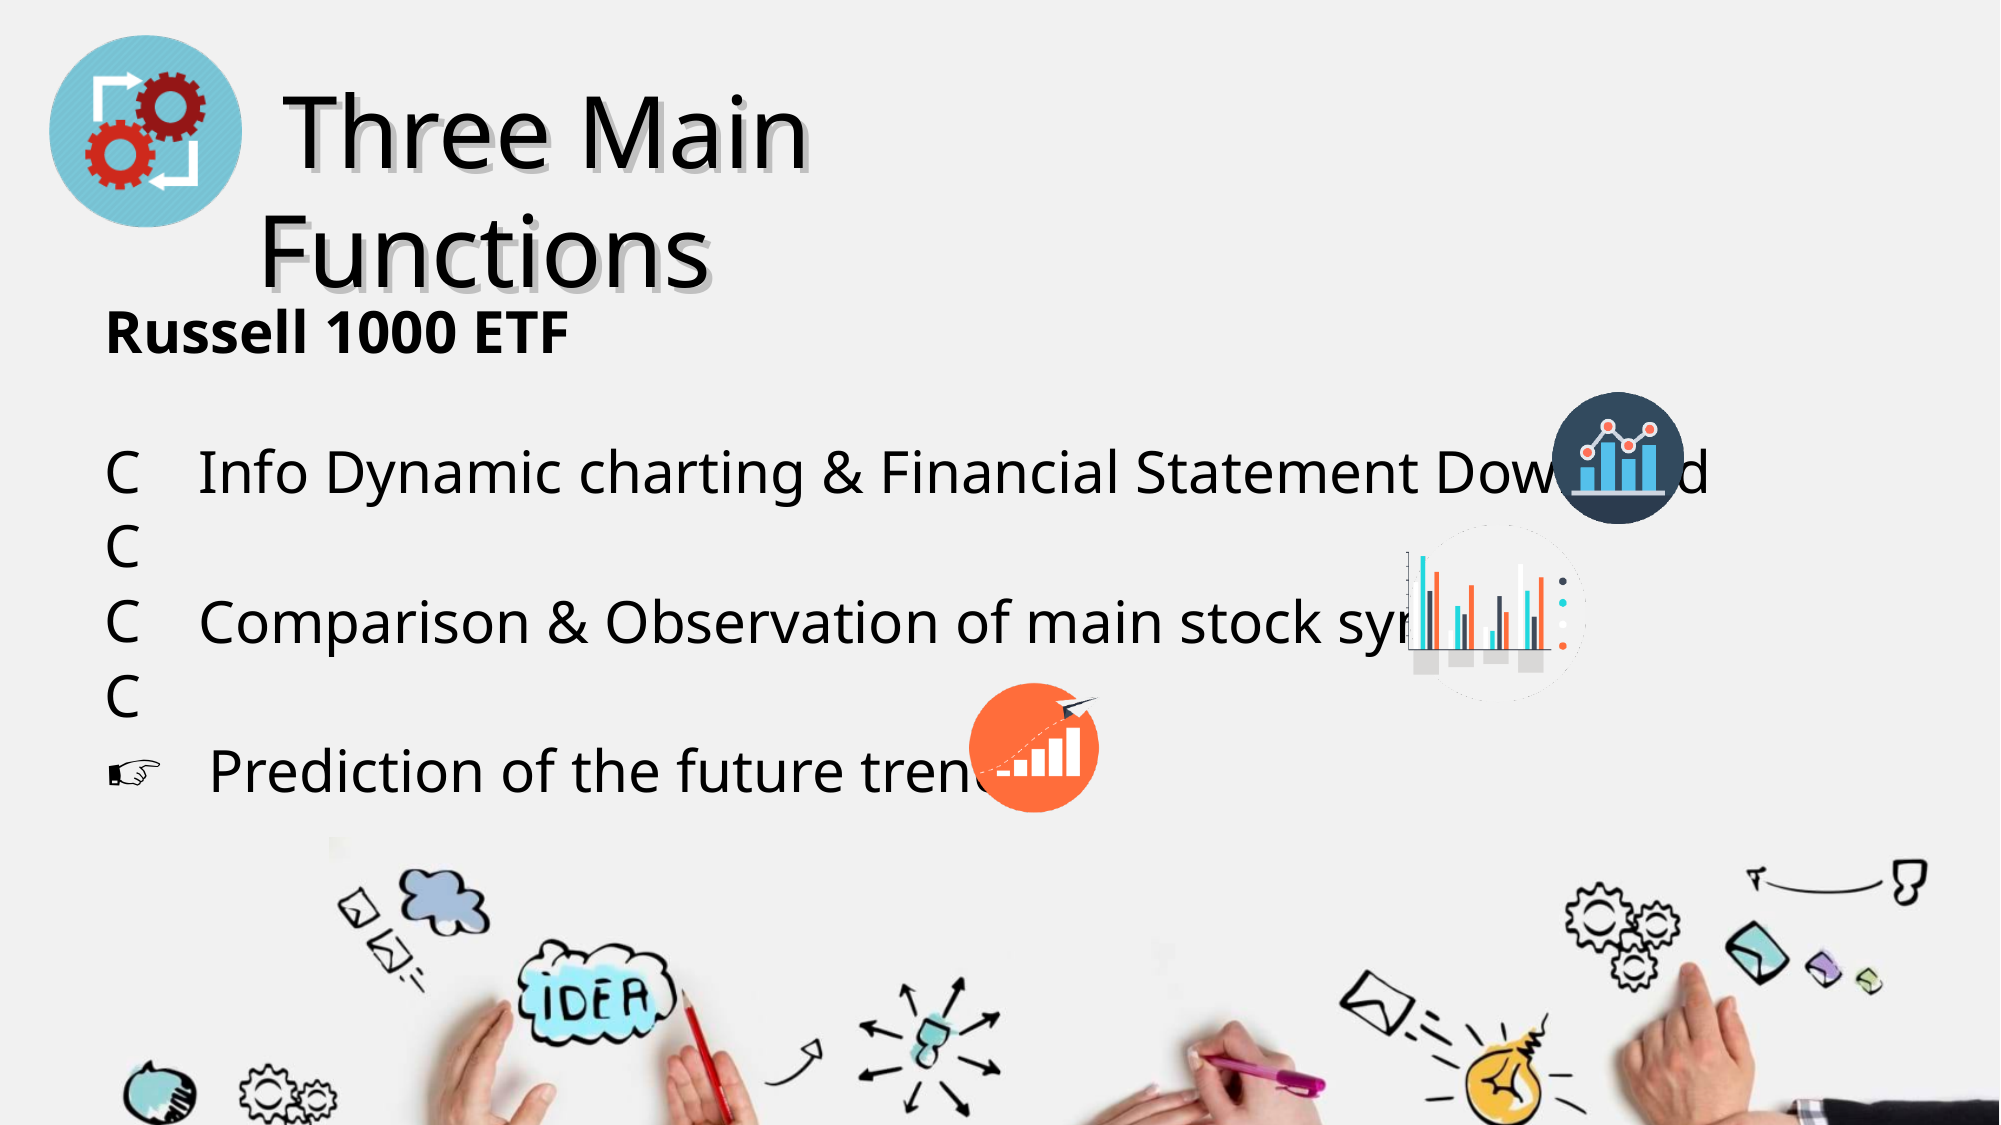

Three Main Functions
Russell 1000 ETF
Info Dynamic charting & Financial Statement Download
Comparison & Observation of main stock symbols.
 Prediction of the future trends.